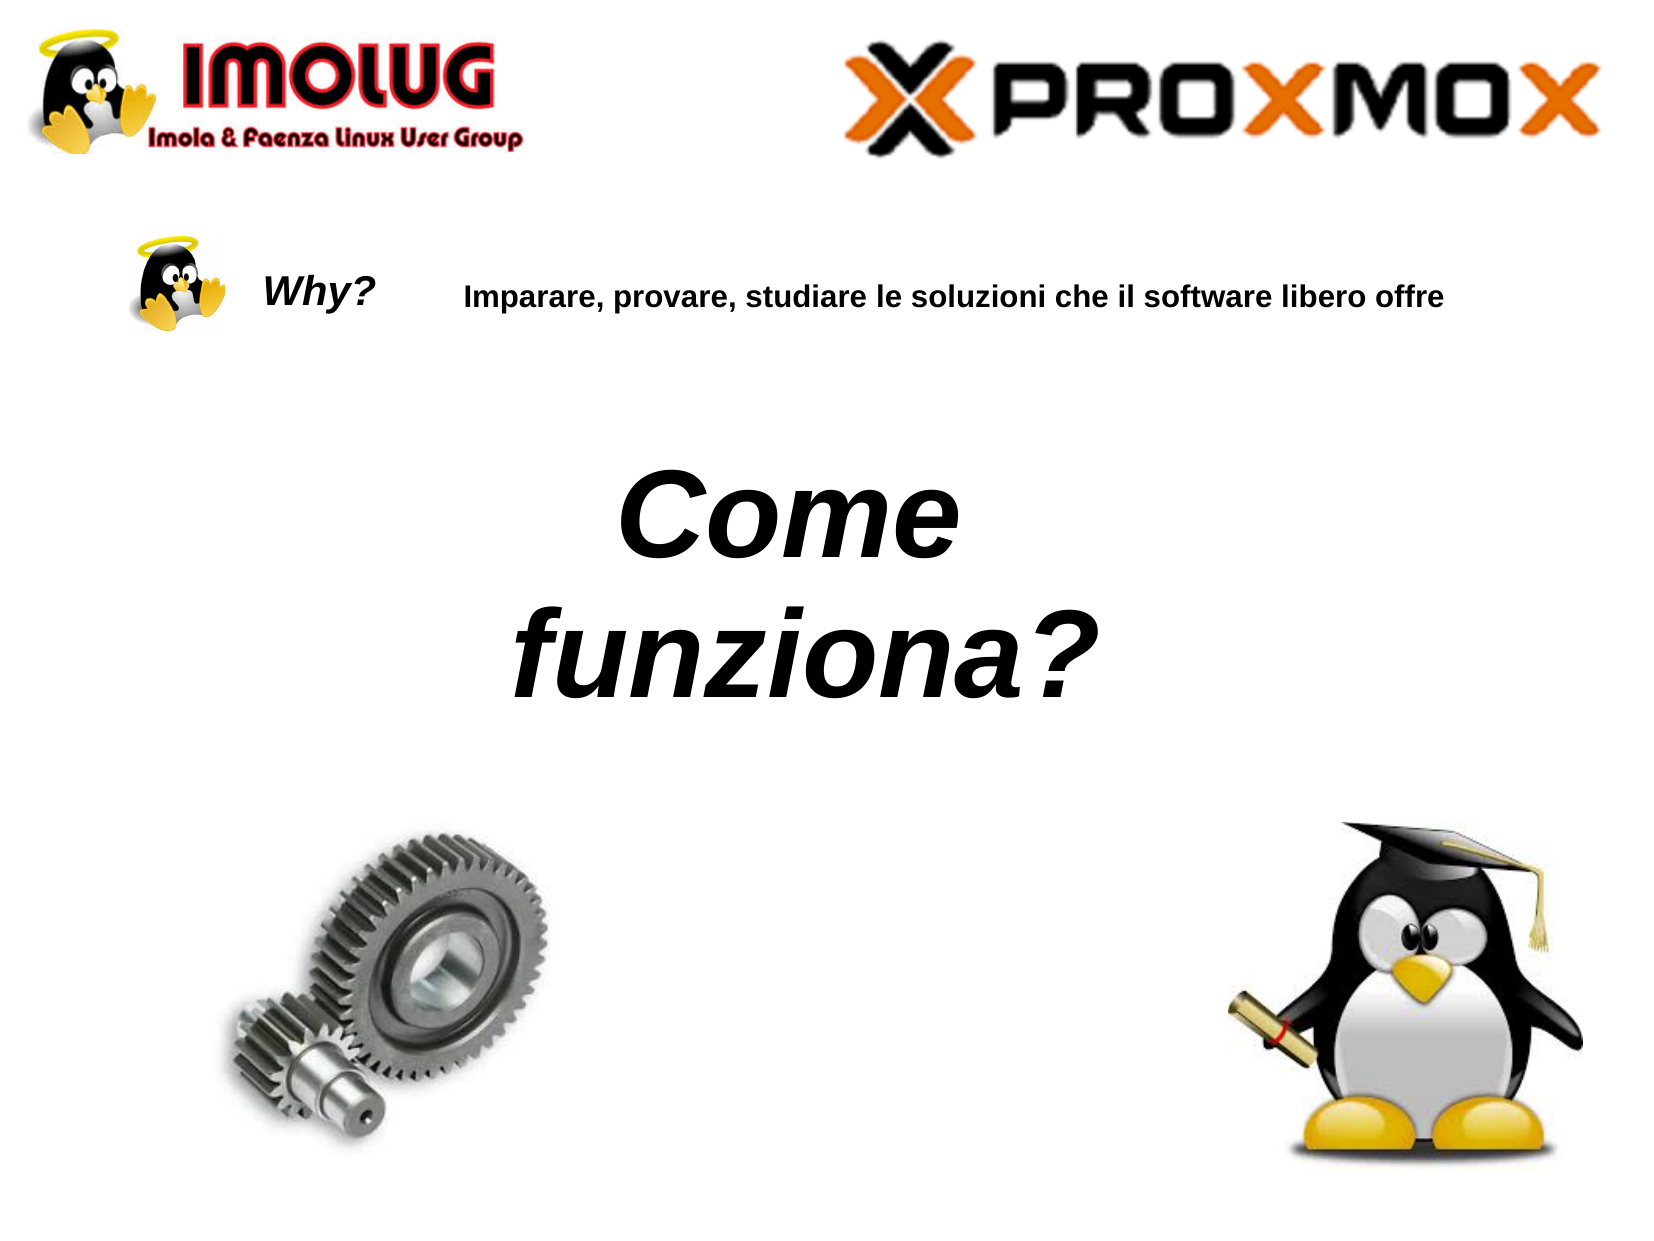

Why?
Imparare, provare, studiare le soluzioni che il software libero offre
 Come funziona?